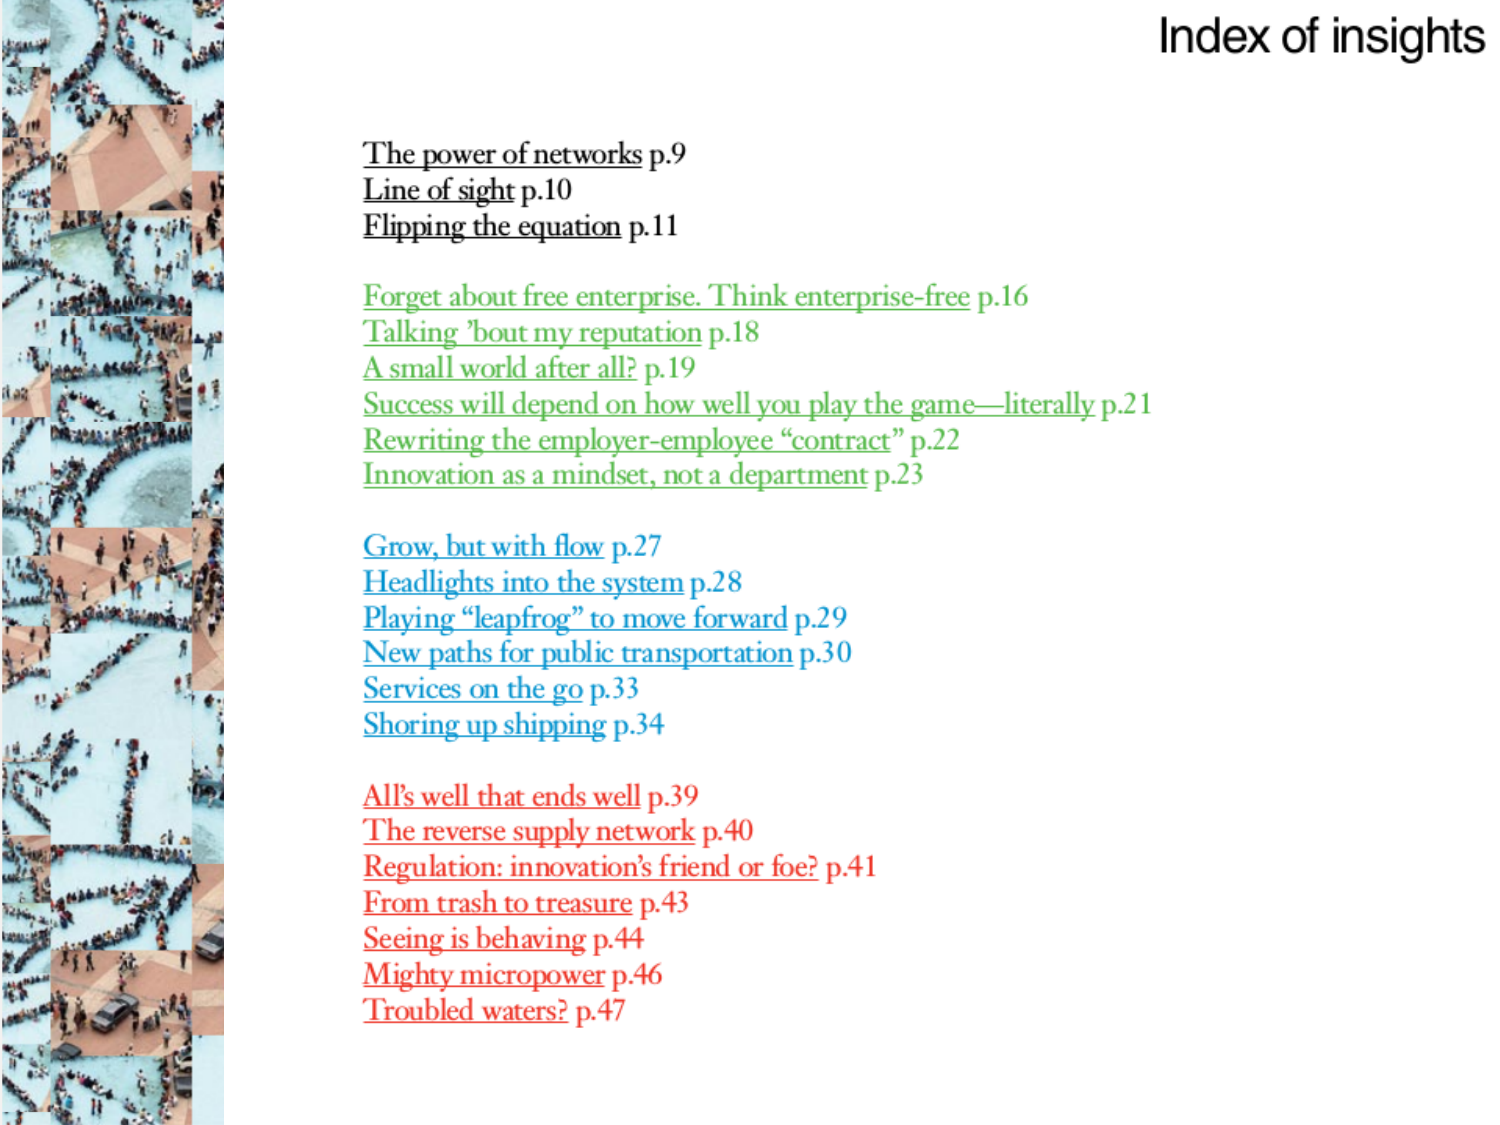

Prospects for Service Systems: From Smarter to Cognitive
March 2016
20